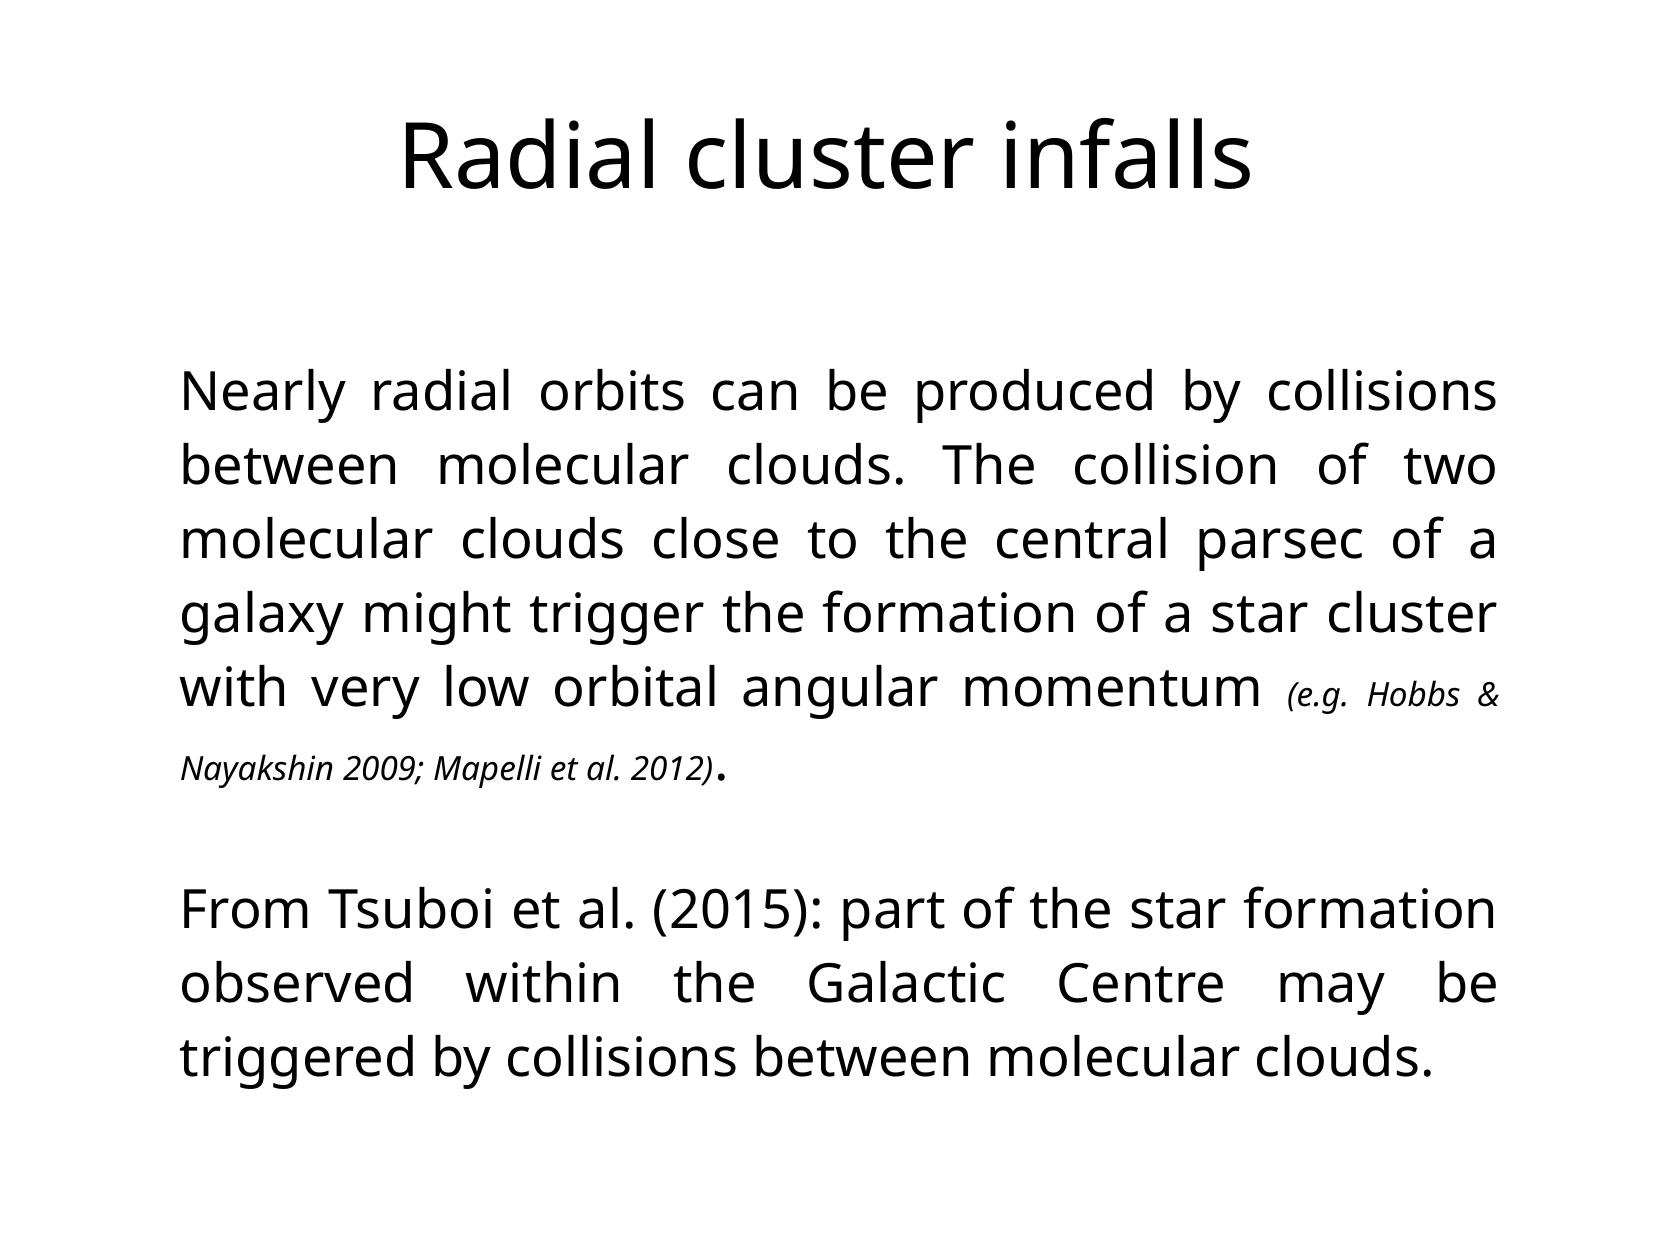

# Radial cluster infalls
Nearly radial orbits can be produced by collisions between molecular clouds. The collision of two molecular clouds close to the central parsec of a galaxy might trigger the formation of a star cluster with very low orbital angular momentum (e.g. Hobbs & Nayakshin 2009; Mapelli et al. 2012).
From Tsuboi et al. (2015): part of the star formation observed within the Galactic Centre may be triggered by collisions between molecular clouds.